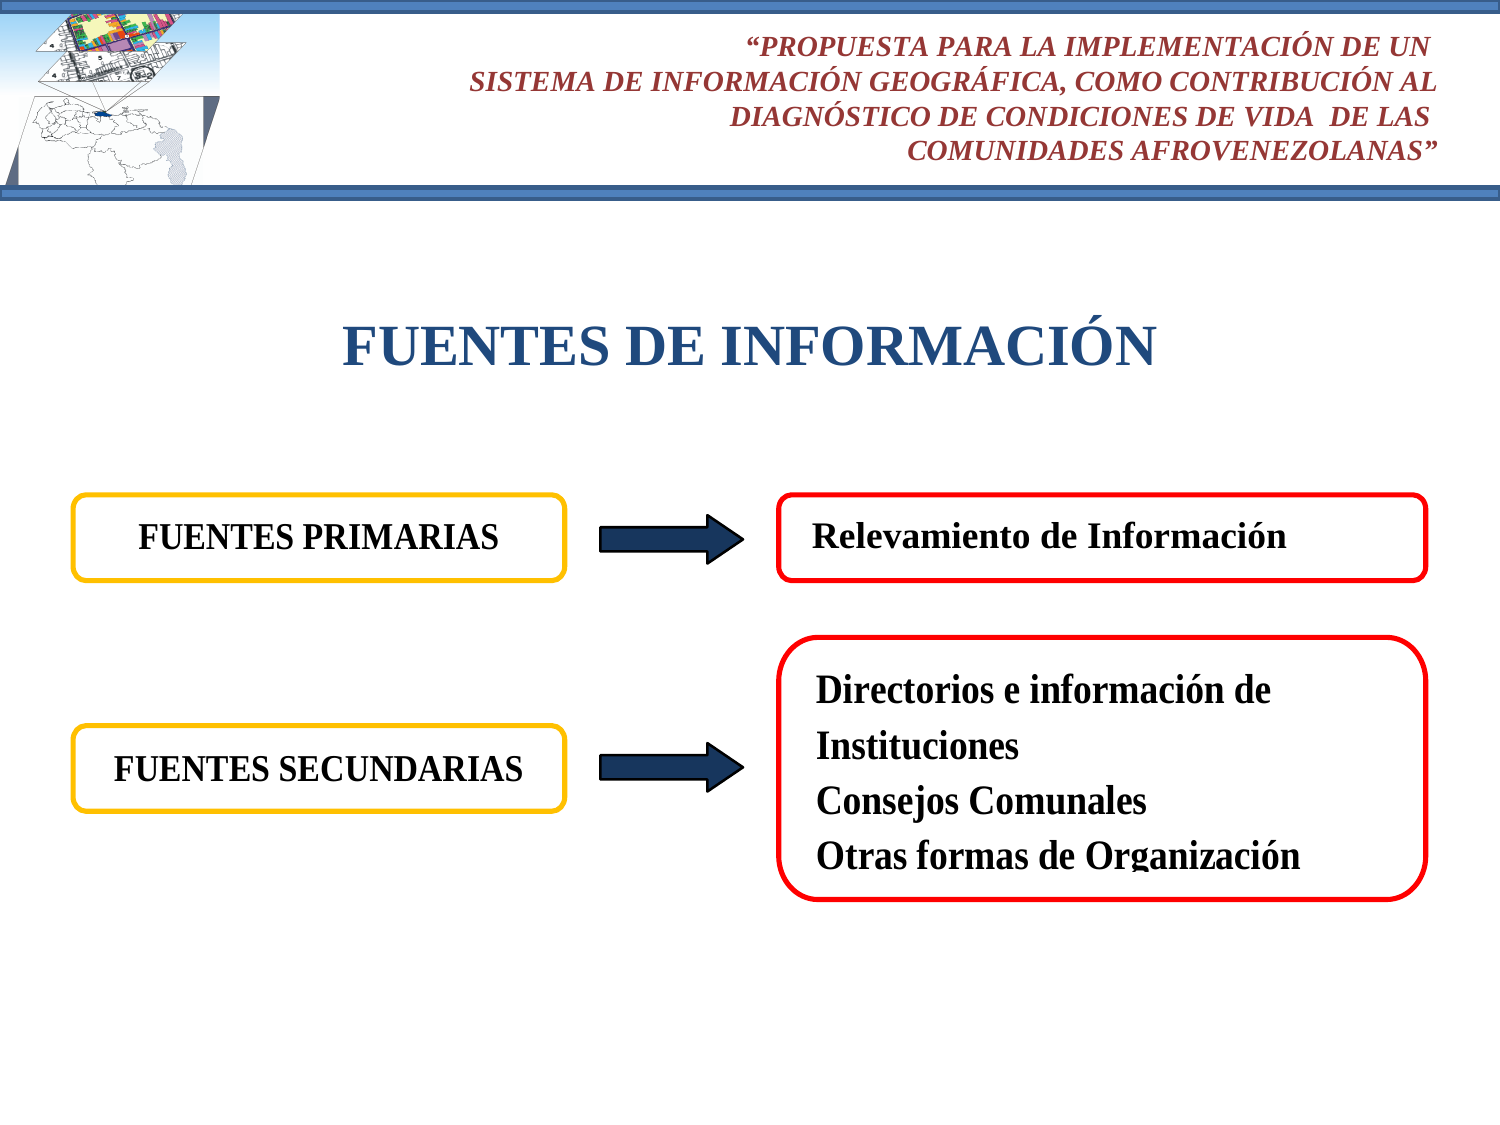

“PROPUESTA PARA LA IMPLEMENTACIÓN DE UN
SISTEMA DE INFORMACIÓN GEOGRÁFICA, COMO CONTRIBUCIÓN AL DIAGNÓSTICO DE CONDICIONES DE VIDA DE LAS
COMUNIDADES AFROVENEZOLANAS”
FUENTES DE INFORMACIÓN
Relevamiento de Información